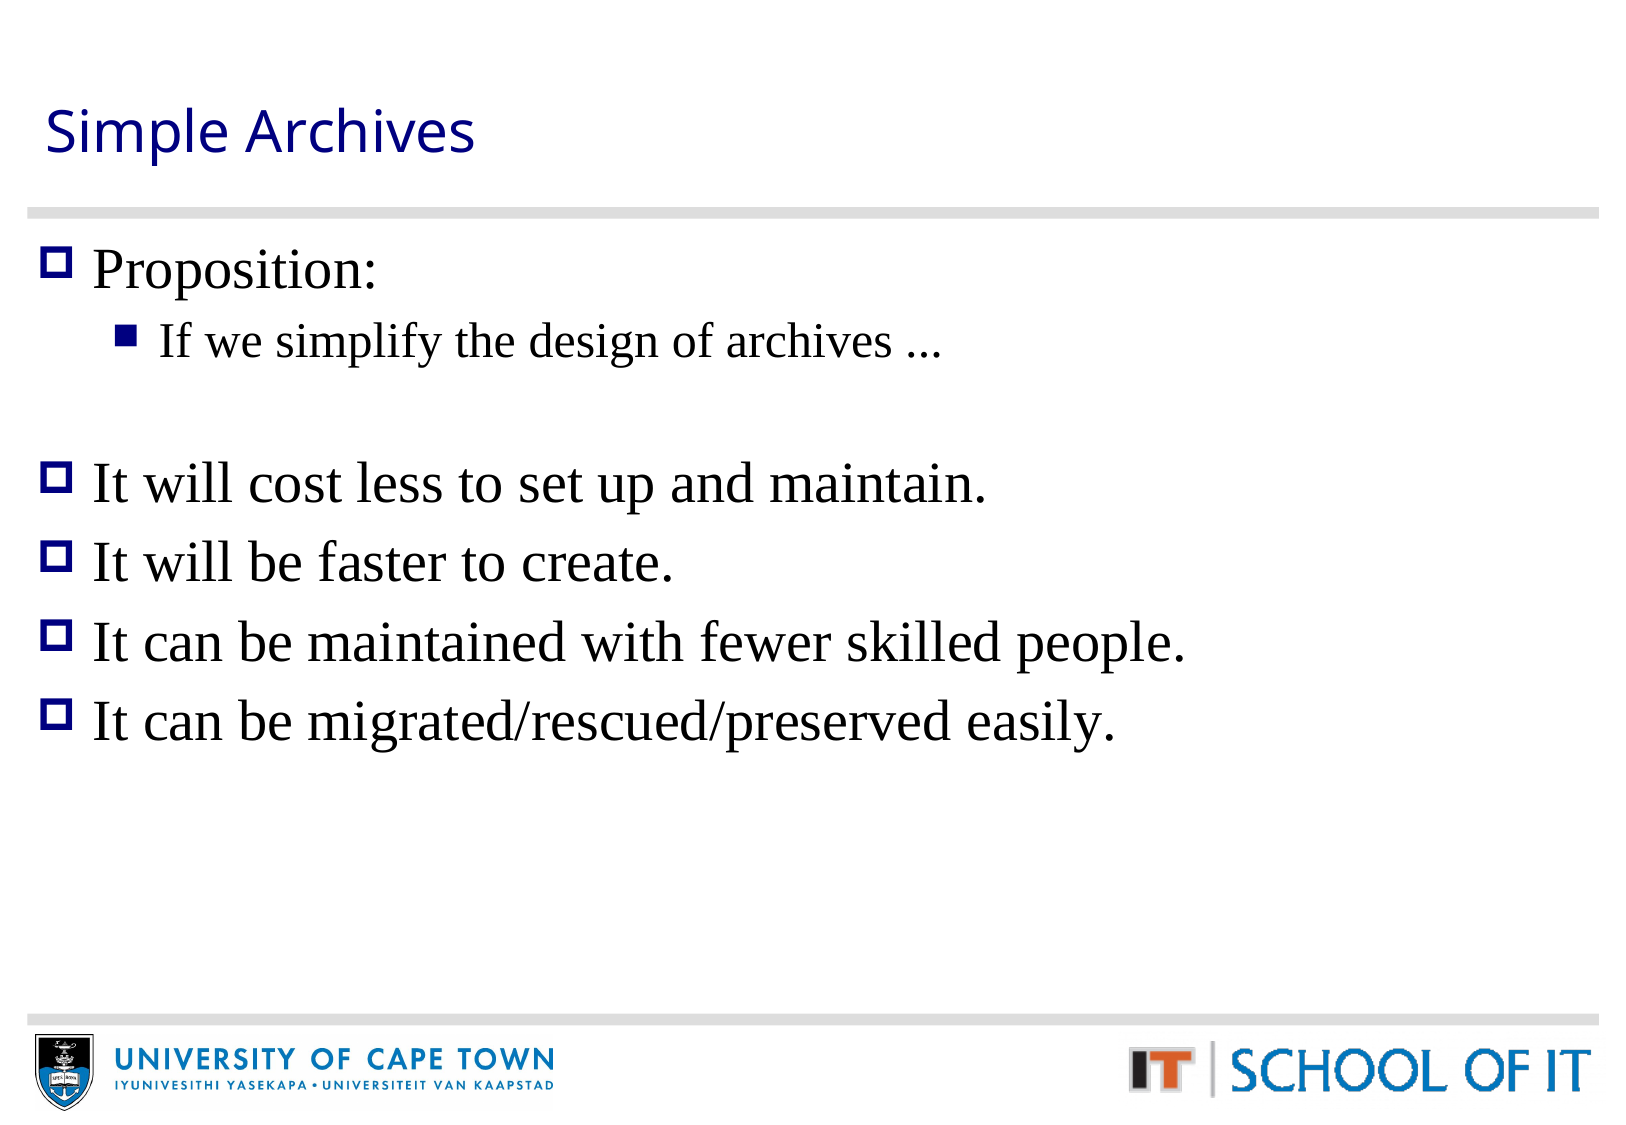

# Simple Archives
Proposition:
If we simplify the design of archives ...
It will cost less to set up and maintain.
It will be faster to create.
It can be maintained with fewer skilled people.
It can be migrated/rescued/preserved easily.